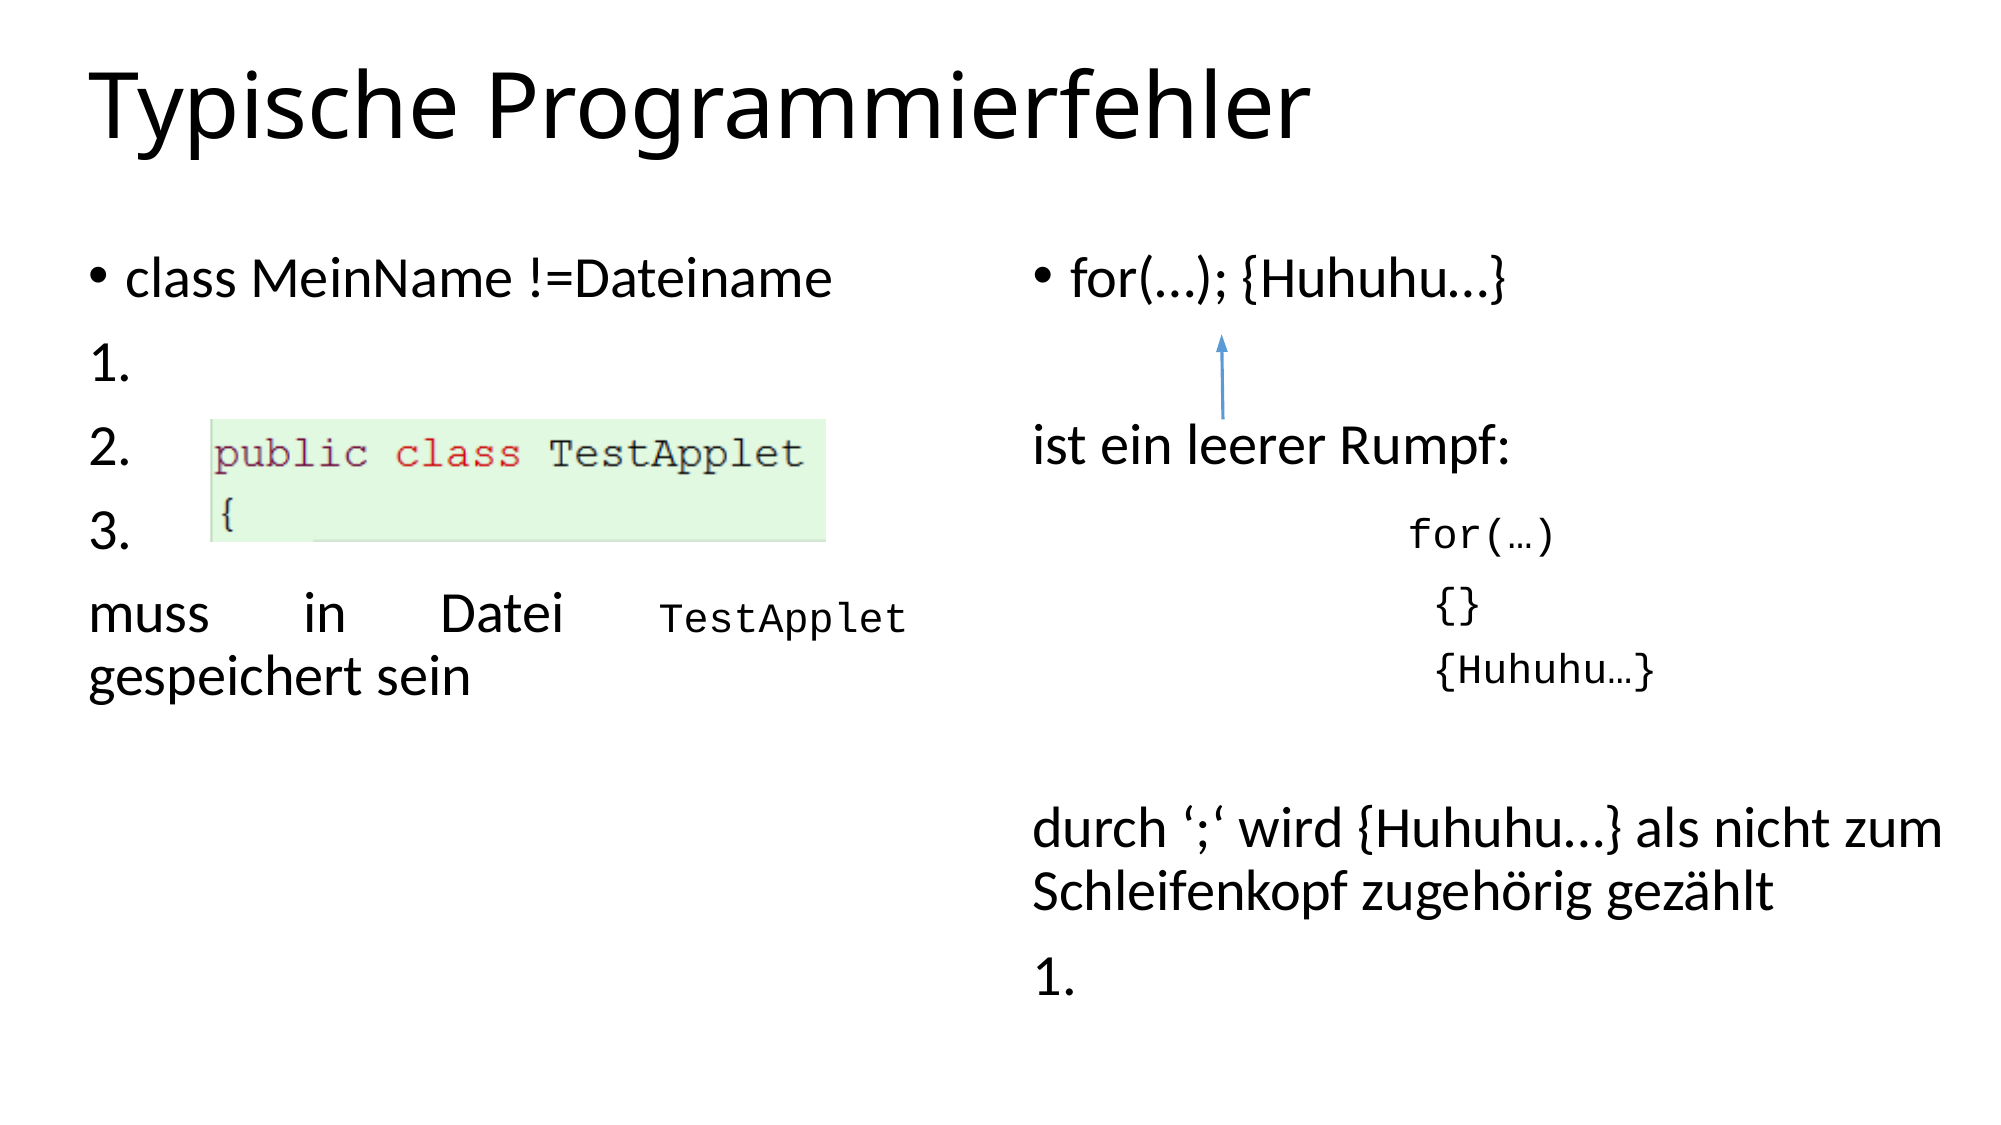

# Typische Programmierfehler
class MeinName !=Dateiname
muss in Datei TestApplet gespeichert sein
for(…); {Huhuhu…}
ist ein leerer Rumpf:
 for(…)
 {}
 {Huhuhu…}
durch ‘;‘ wird {Huhuhu…} als nicht zum Schleifenkopf zugehörig gezählt